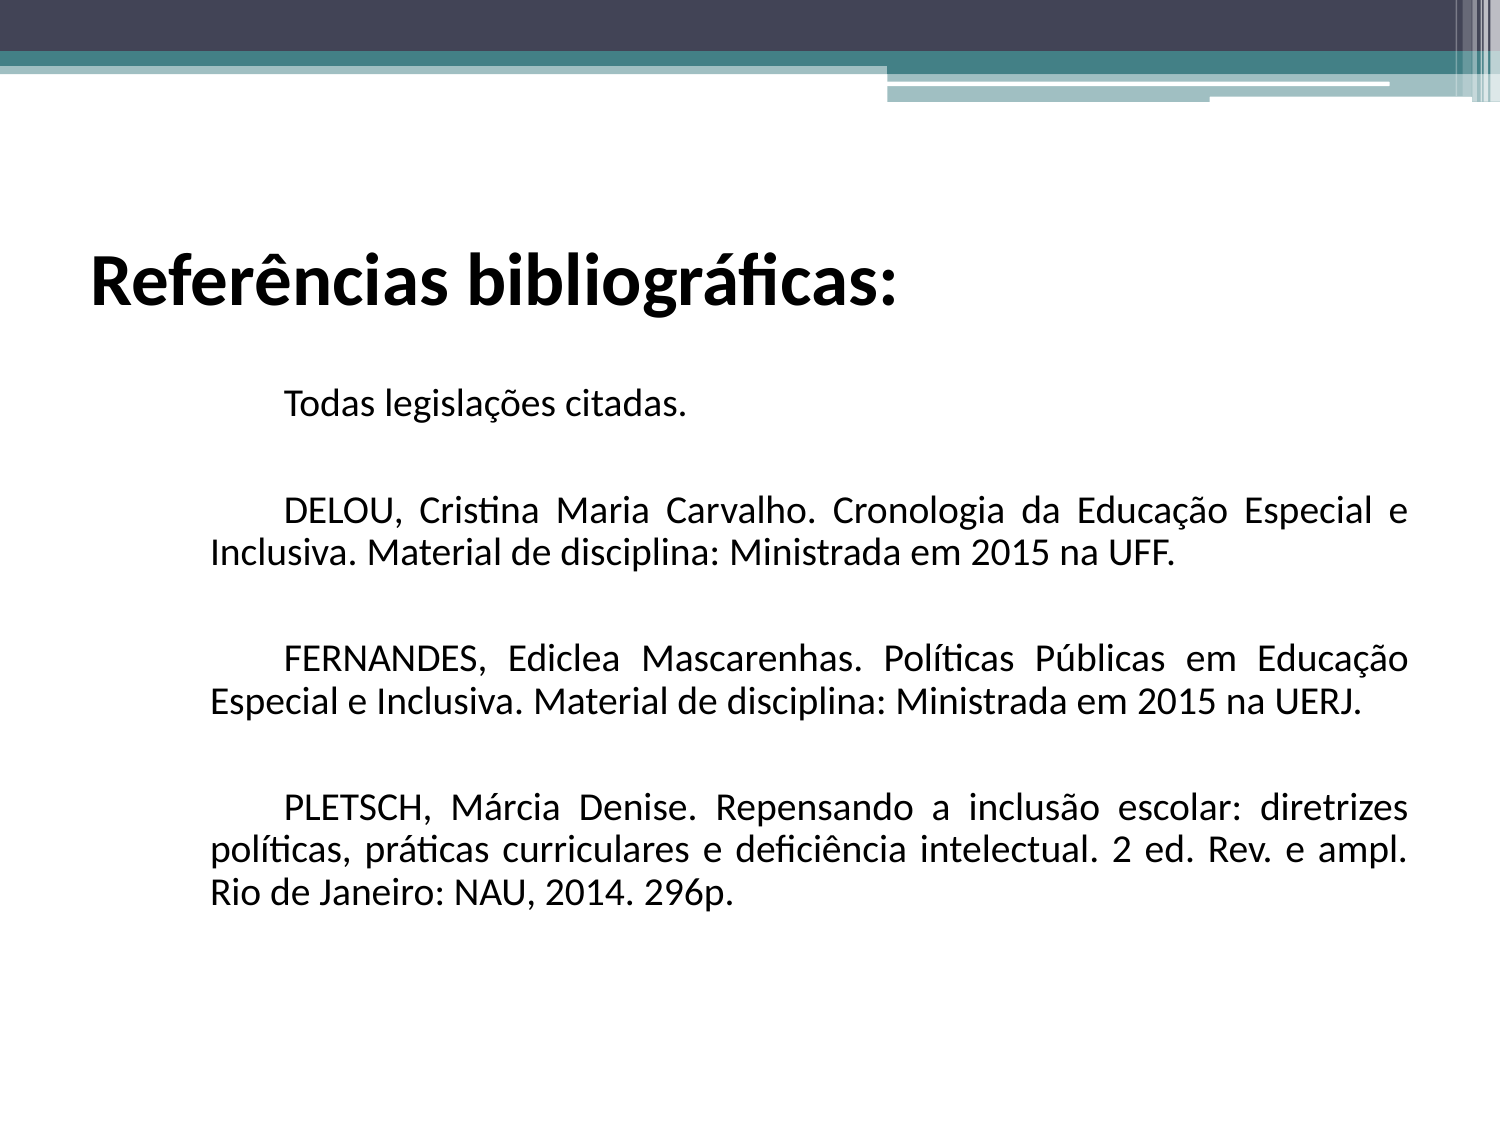

# Referências bibliográficas:
	Todas legislações citadas.
	DELOU, Cristina Maria Carvalho. Cronologia da Educação Especial e Inclusiva. Material de disciplina: Ministrada em 2015 na UFF.
	FERNANDES, Ediclea Mascarenhas. Políticas Públicas em Educação Especial e Inclusiva. Material de disciplina: Ministrada em 2015 na UERJ.
	PLETSCH, Márcia Denise. Repensando a inclusão escolar: diretrizes políticas, práticas curriculares e deficiência intelectual. 2 ed. Rev. e ampl. Rio de Janeiro: NAU, 2014. 296p.